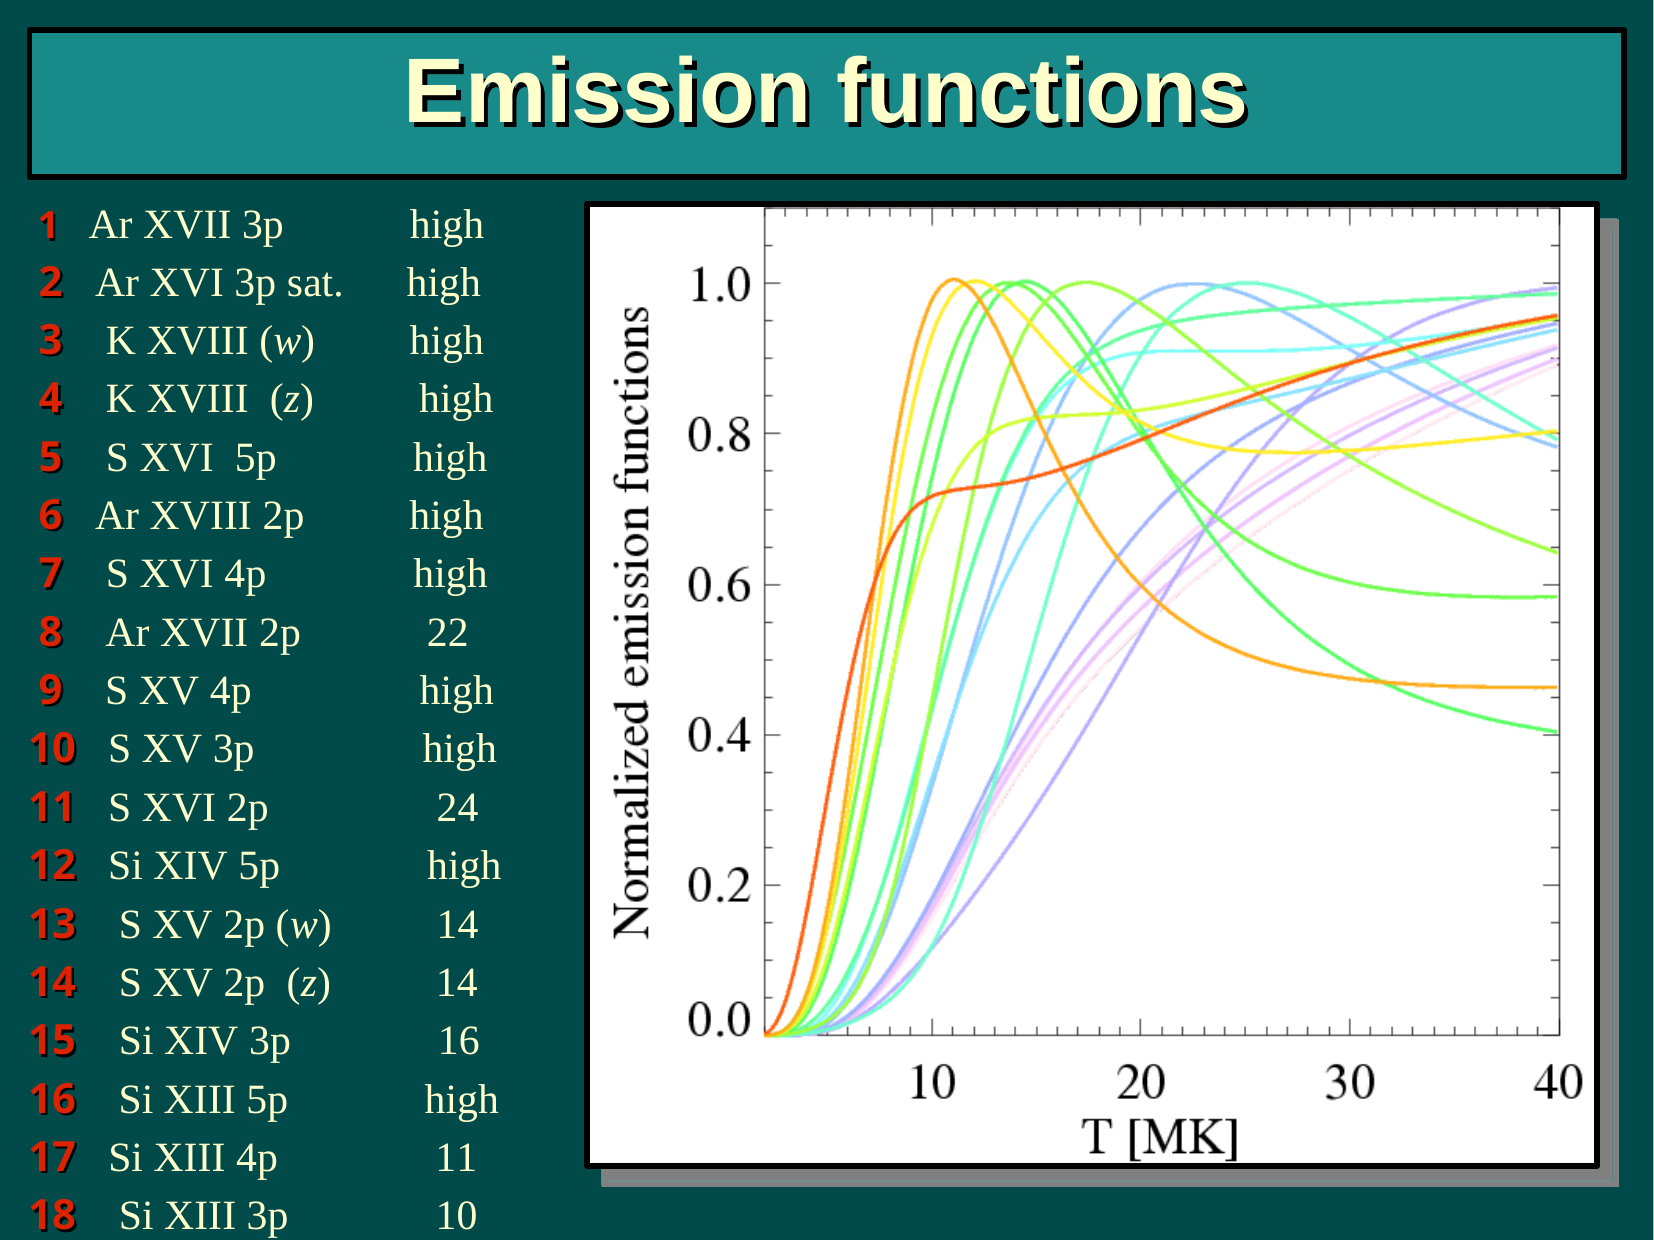

Emission functions
 1 Ar XVII 3p high
 2 Ar XVI 3p sat. high
 3 K XVIII (w) high
 4 K XVIII (z) high
 5 S XVI 5p high
 6 Ar XVIII 2p high
 7 S XVI 4p high
 8 Ar XVII 2p 22
 9 S XV 4p high
10 S XV 3p high
11 S XVI 2p 24
12 Si XIV 5p high
13 S XV 2p (w) 14
14 S XV 2p (z) 14
15 Si XIV 3p 16
16 Si XIII 5p high
17 Si XIII 4p 11
18 Si XIII 3p 10
19 Si XII 3p sat. high